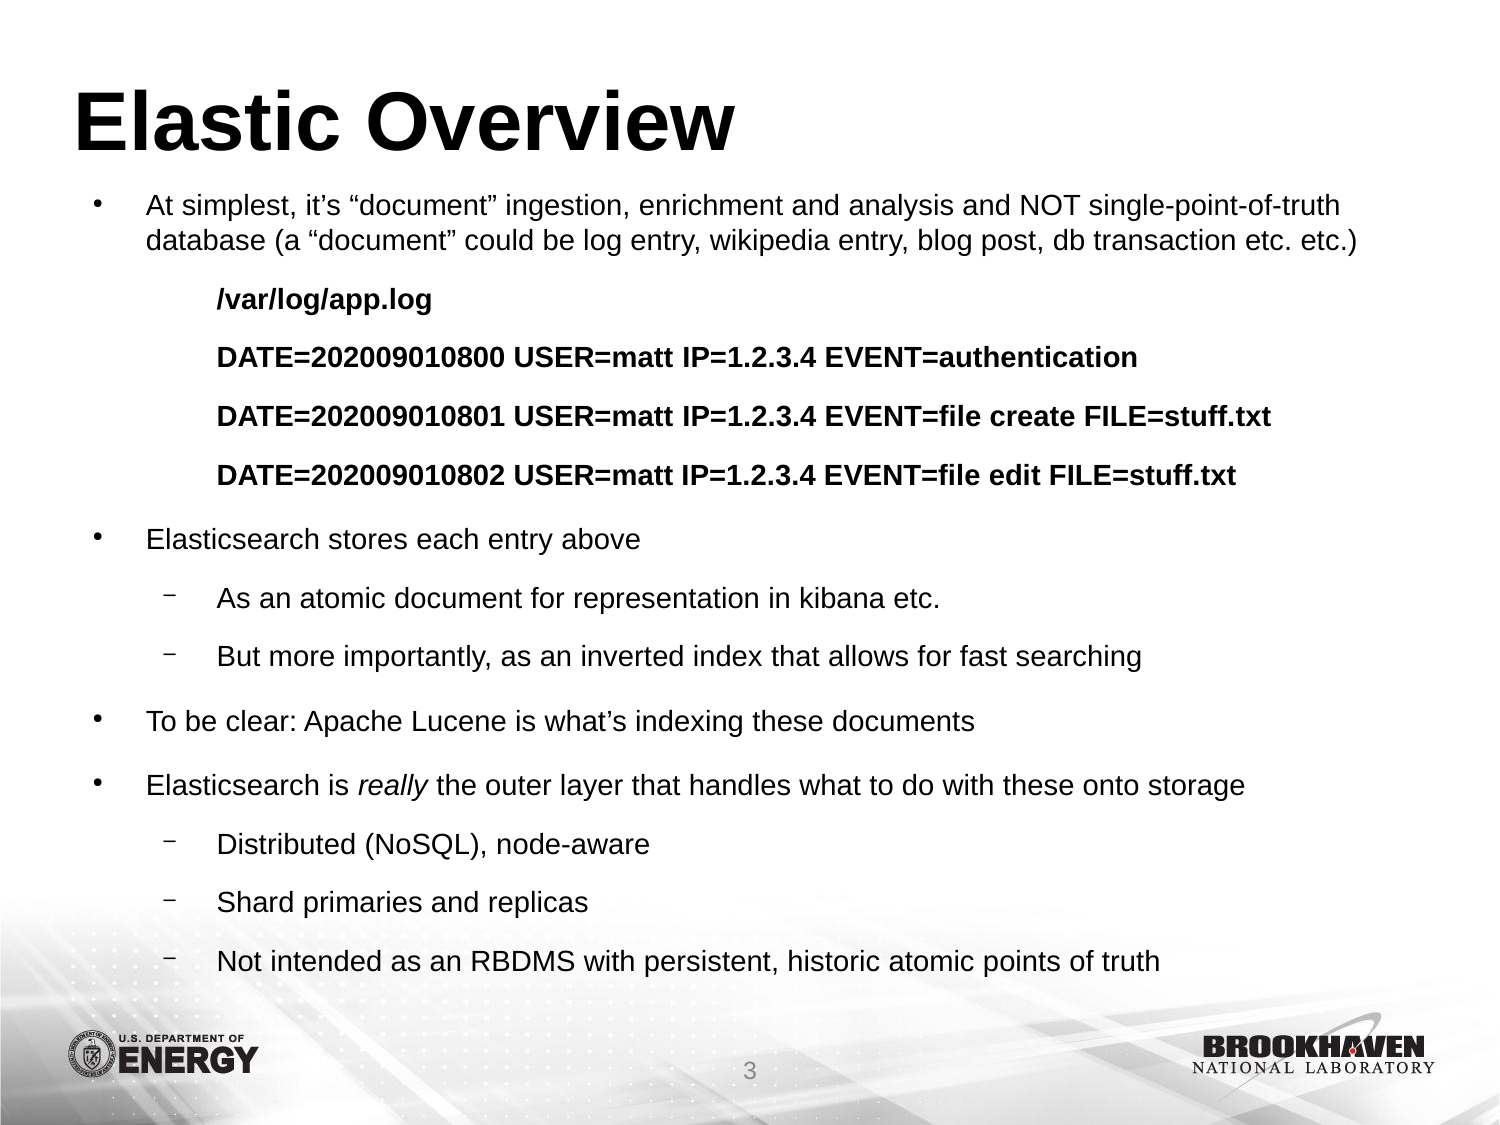

# Elastic Overview
At simplest, it’s “document” ingestion, enrichment and analysis and NOT single-point-of-truth database (a “document” could be log entry, wikipedia entry, blog post, db transaction etc. etc.)
/var/log/app.log
DATE=202009010800 USER=matt IP=1.2.3.4 EVENT=authentication
DATE=202009010801 USER=matt IP=1.2.3.4 EVENT=file create FILE=stuff.txt
DATE=202009010802 USER=matt IP=1.2.3.4 EVENT=file edit FILE=stuff.txt
Elasticsearch stores each entry above
As an atomic document for representation in kibana etc.
But more importantly, as an inverted index that allows for fast searching
To be clear: Apache Lucene is what’s indexing these documents
Elasticsearch is really the outer layer that handles what to do with these onto storage
Distributed (NoSQL), node-aware
Shard primaries and replicas
Not intended as an RBDMS with persistent, historic atomic points of truth